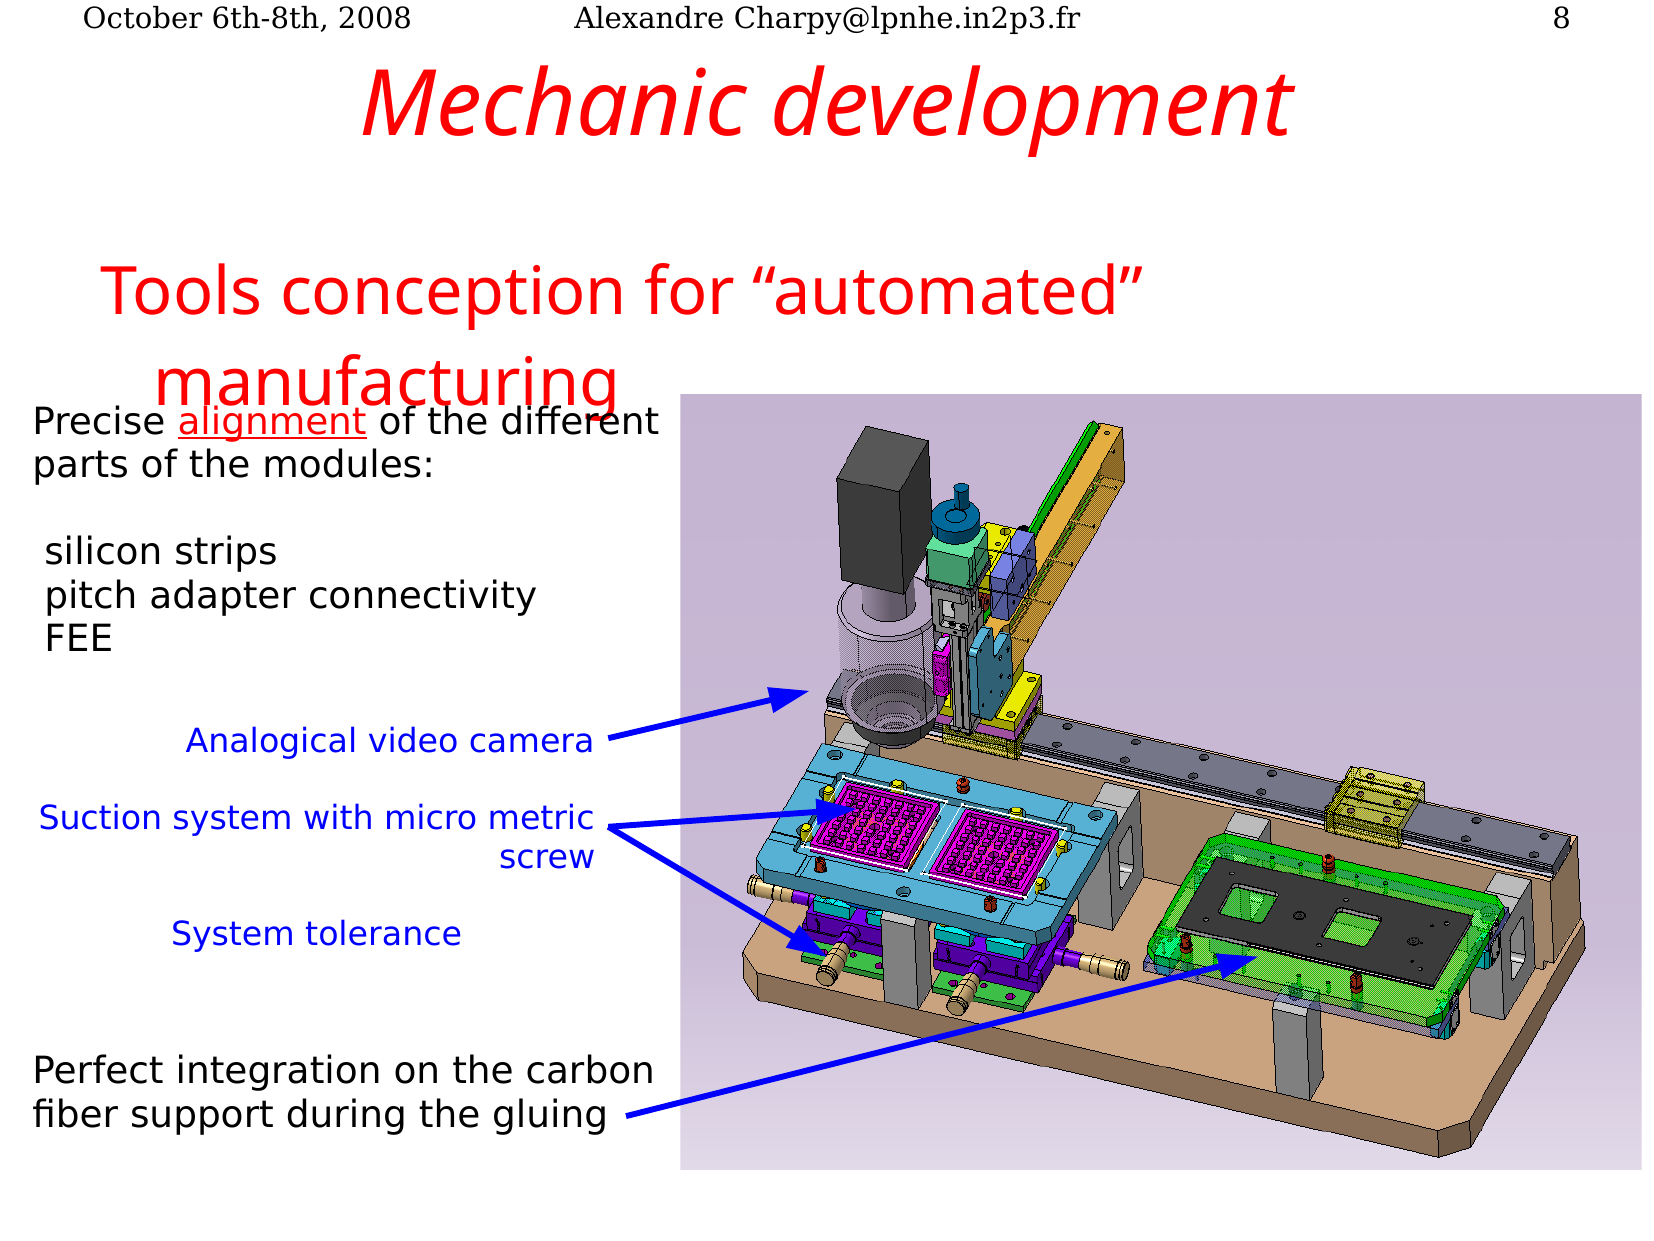

October 6th-8th, 2008
Alexandre Charpy@lpnhe.in2p3.fr
8
# Mechanic development
Tools conception for “automated” manufacturing
Precise alignment of the different
parts of the modules:
 silicon strips
 pitch adapter connectivity
 FEE
Analogical video camera
Suction system with micro metric screw
System tolerance
Perfect integration on the carbon fiber support during the gluing